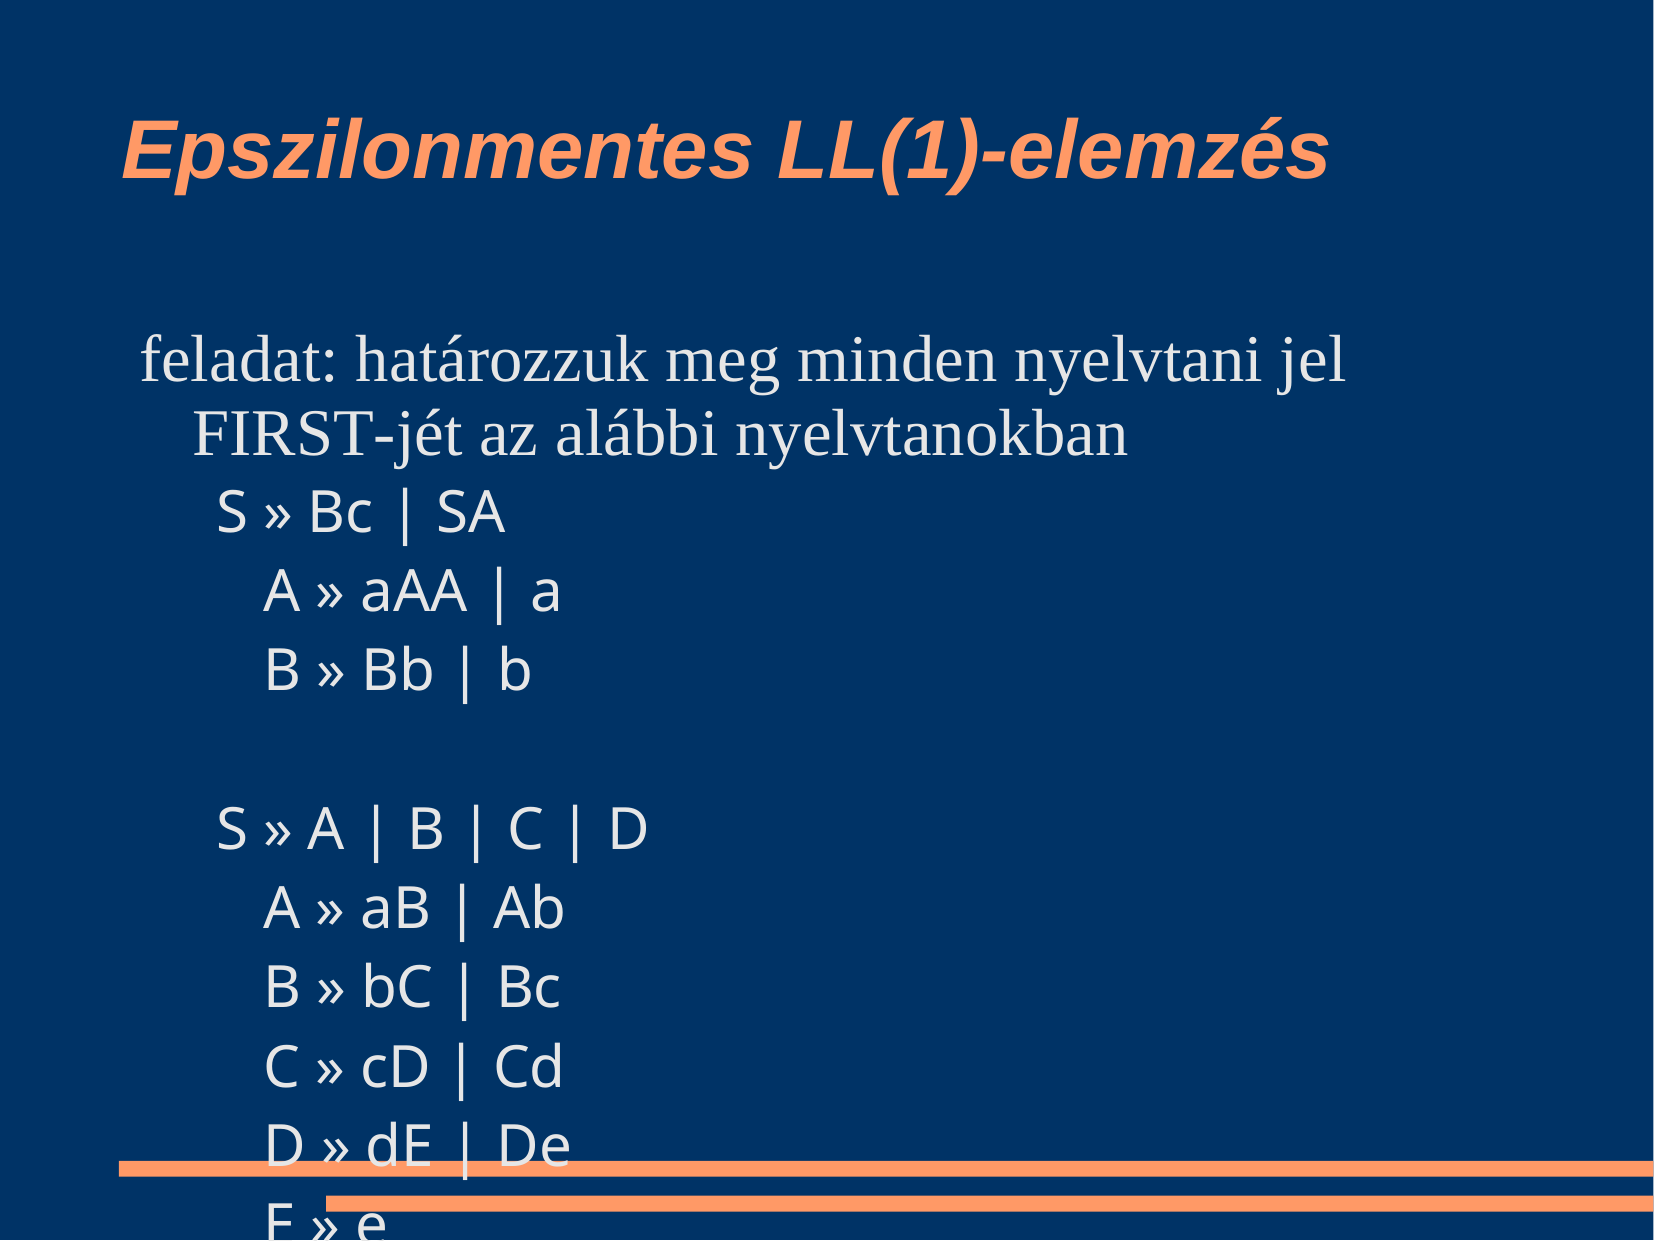

# Epszilonmentes LL(1)-elemzés
feladat: határozzuk meg minden nyelvtani jel FIRST-jét az alábbi nyelvtanokban
S » Bc | SA
A » aAA | a
B » Bb | b
S » A | B | C | D
A » aB | Ab
B » bC | Bc
C » cD | Cd
D » dE | De
E » e